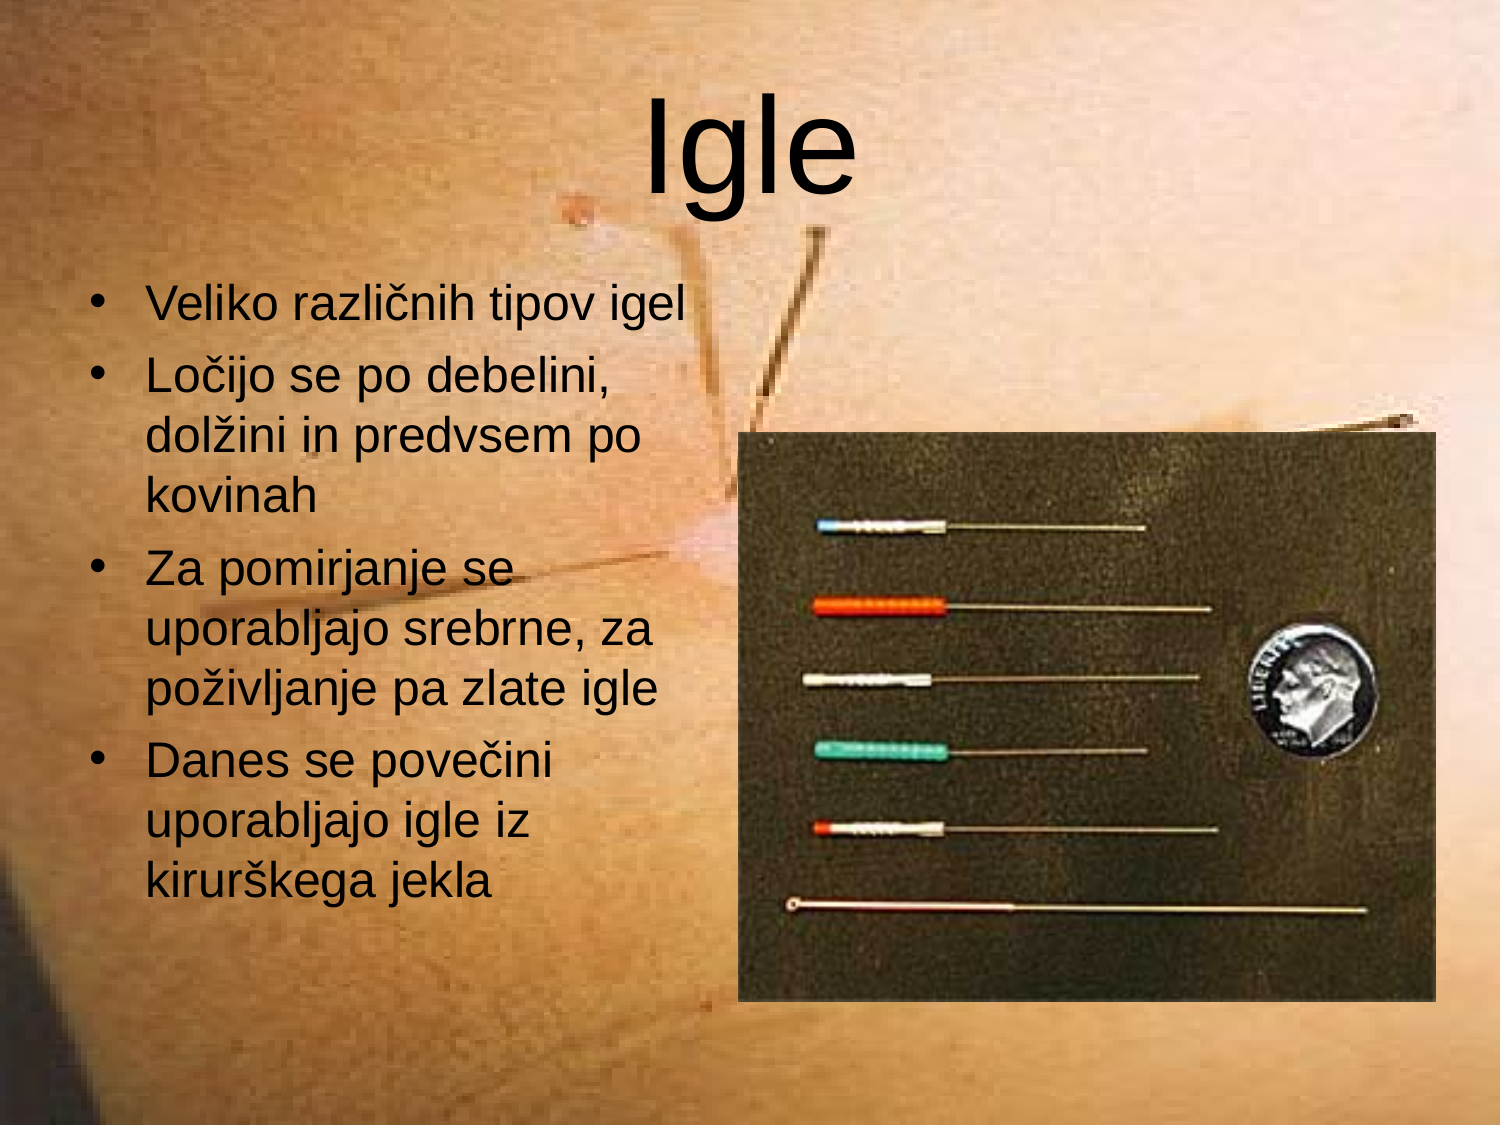

# Igle
Veliko različnih tipov igel
Ločijo se po debelini, dolžini in predvsem po kovinah
Za pomirjanje se uporabljajo srebrne, za poživljanje pa zlate igle
Danes se povečini uporabljajo igle iz kirurškega jekla